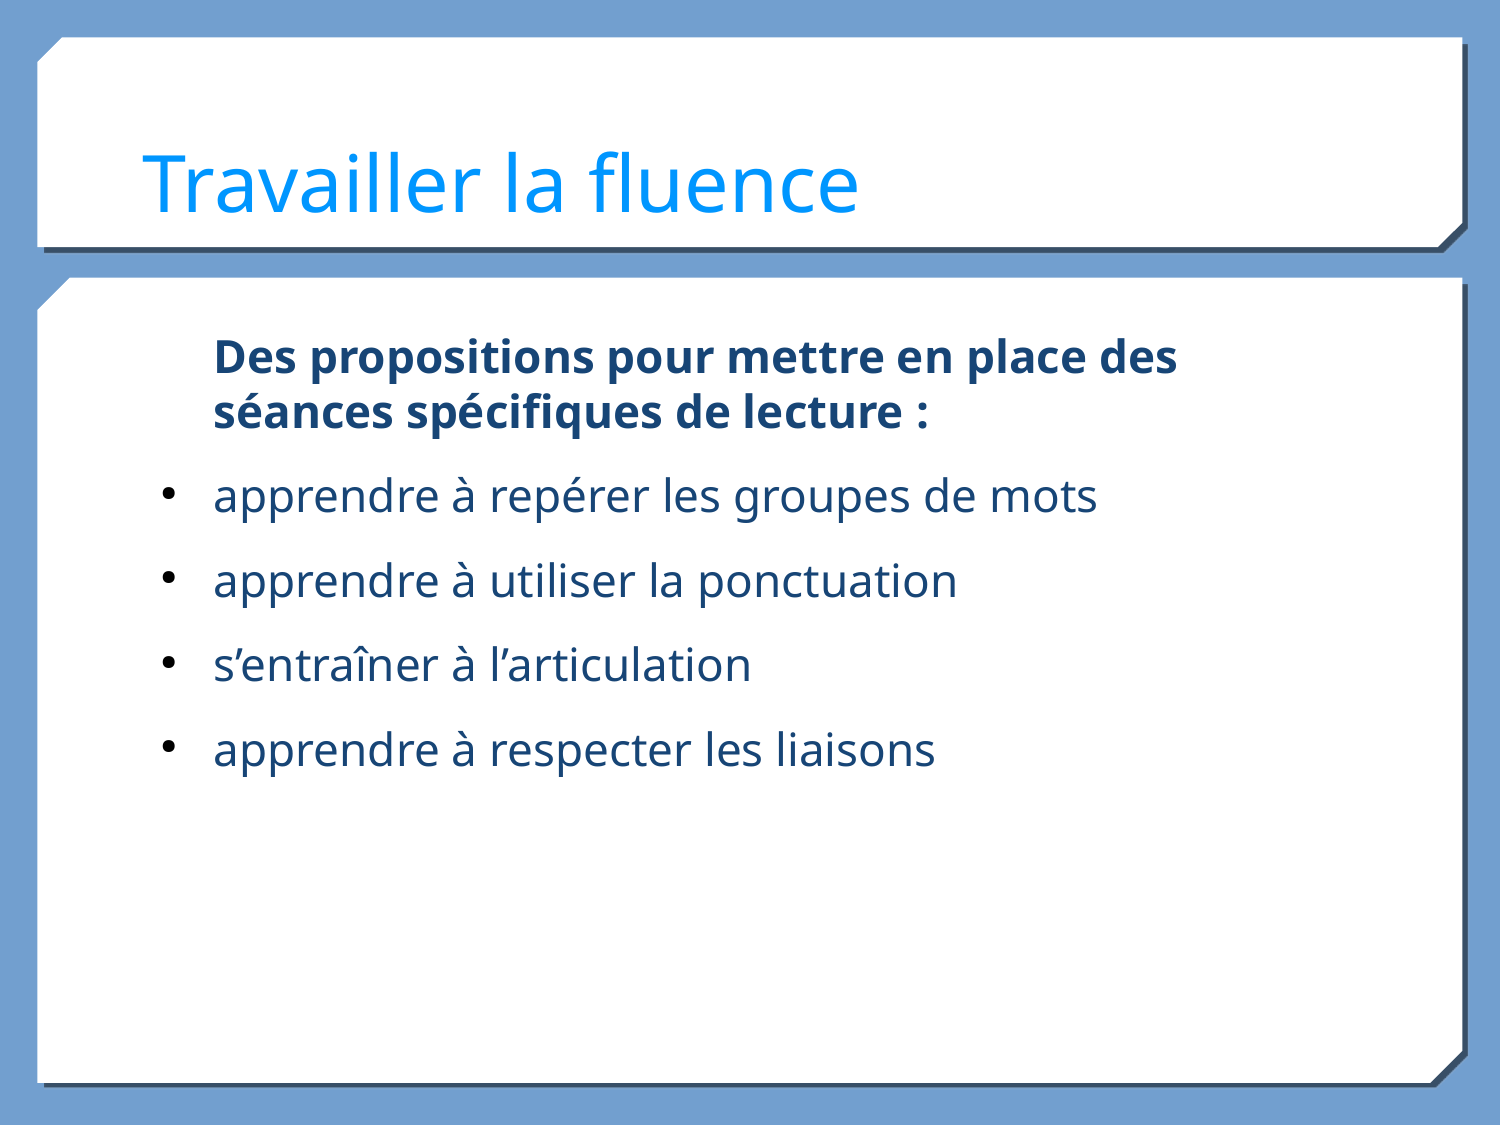

# Travailler la fluence
Des propositions pour mettre en place des séances spécifiques de lecture :
apprendre à repérer les groupes de mots
apprendre à utiliser la ponctuation
s’entraîner à l’articulation
apprendre à respecter les liaisons